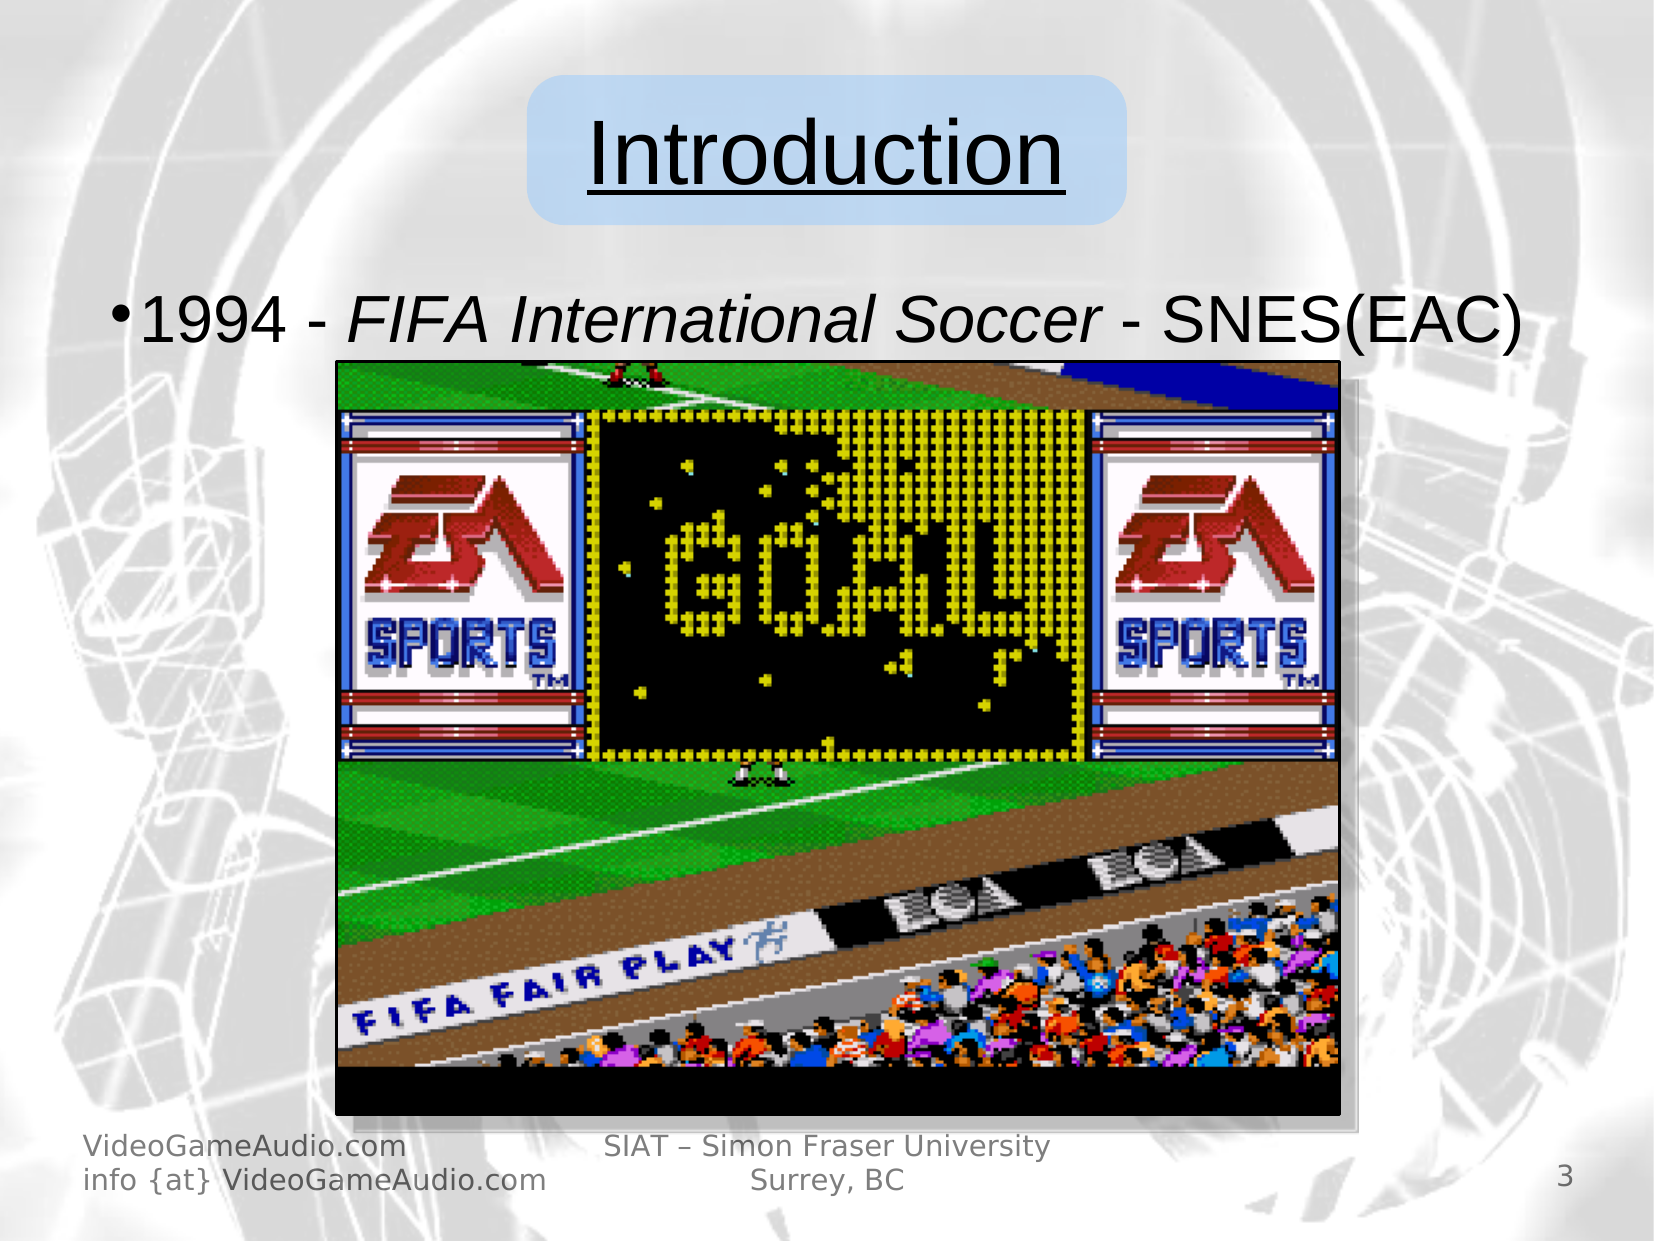

# Introduction
1994 - FIFA International Soccer - SNES(EAC)
3